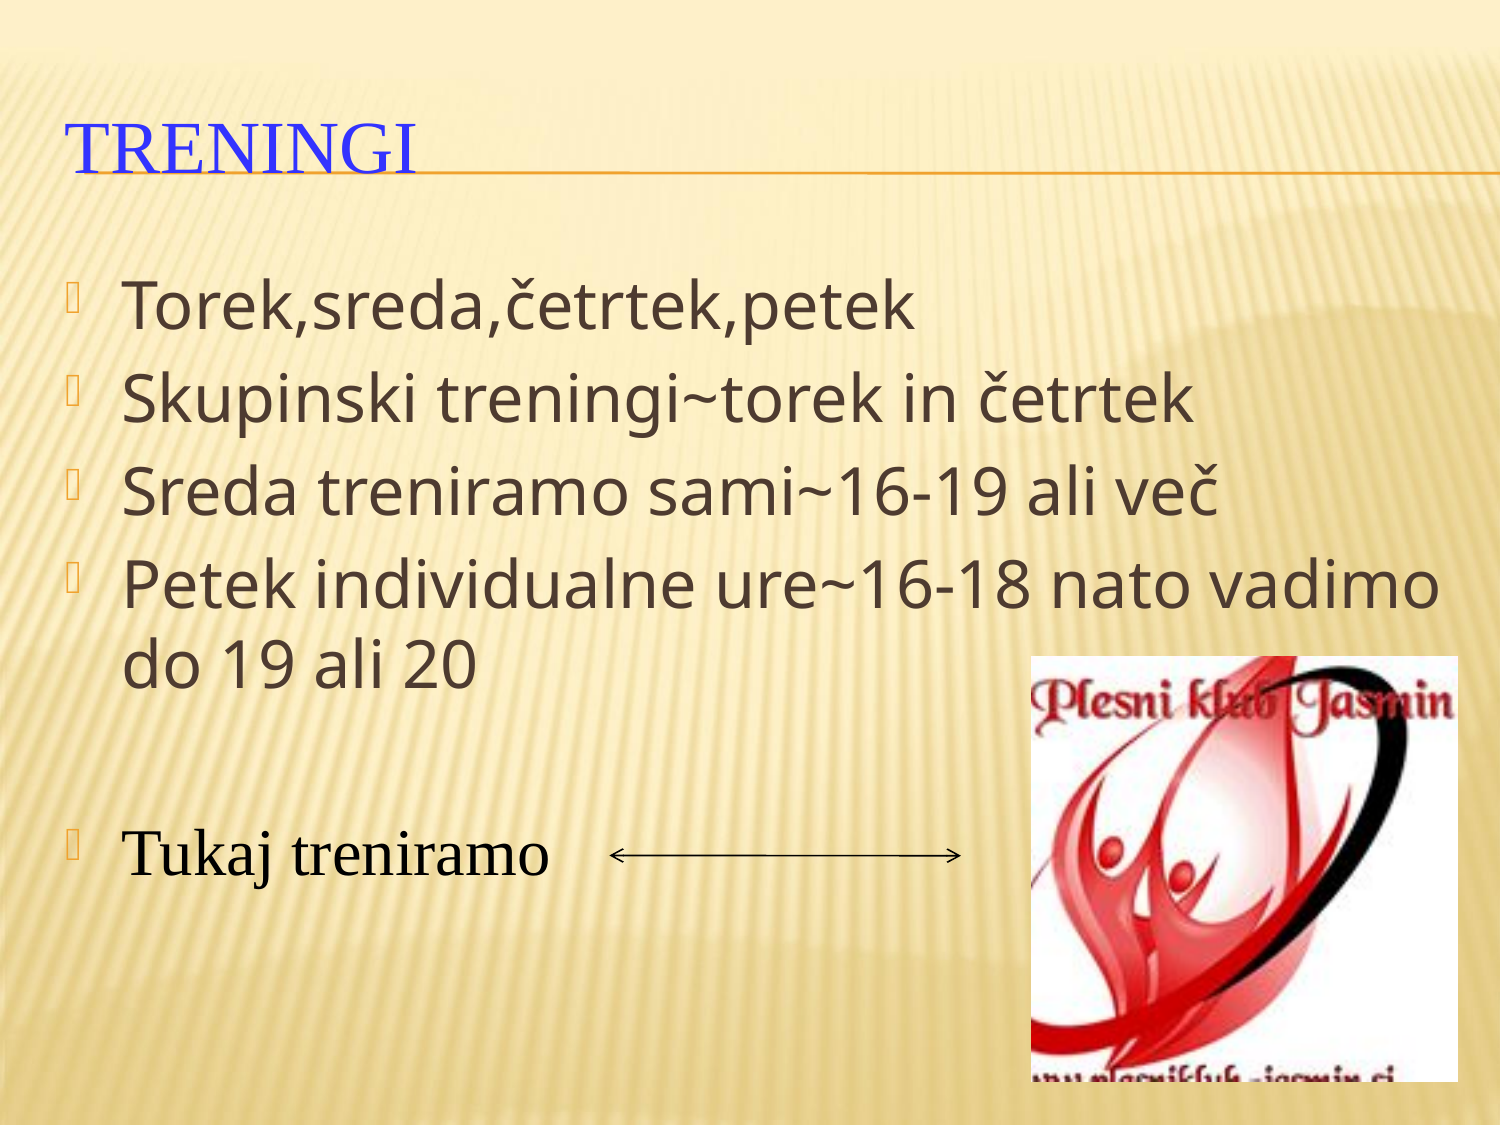

# treningi
Torek,sreda,četrtek,petek
Skupinski treningi~torek in četrtek
Sreda treniramo sami~16-19 ali več
Petek individualne ure~16-18 nato vadimo do 19 ali 20
Tukaj treniramo